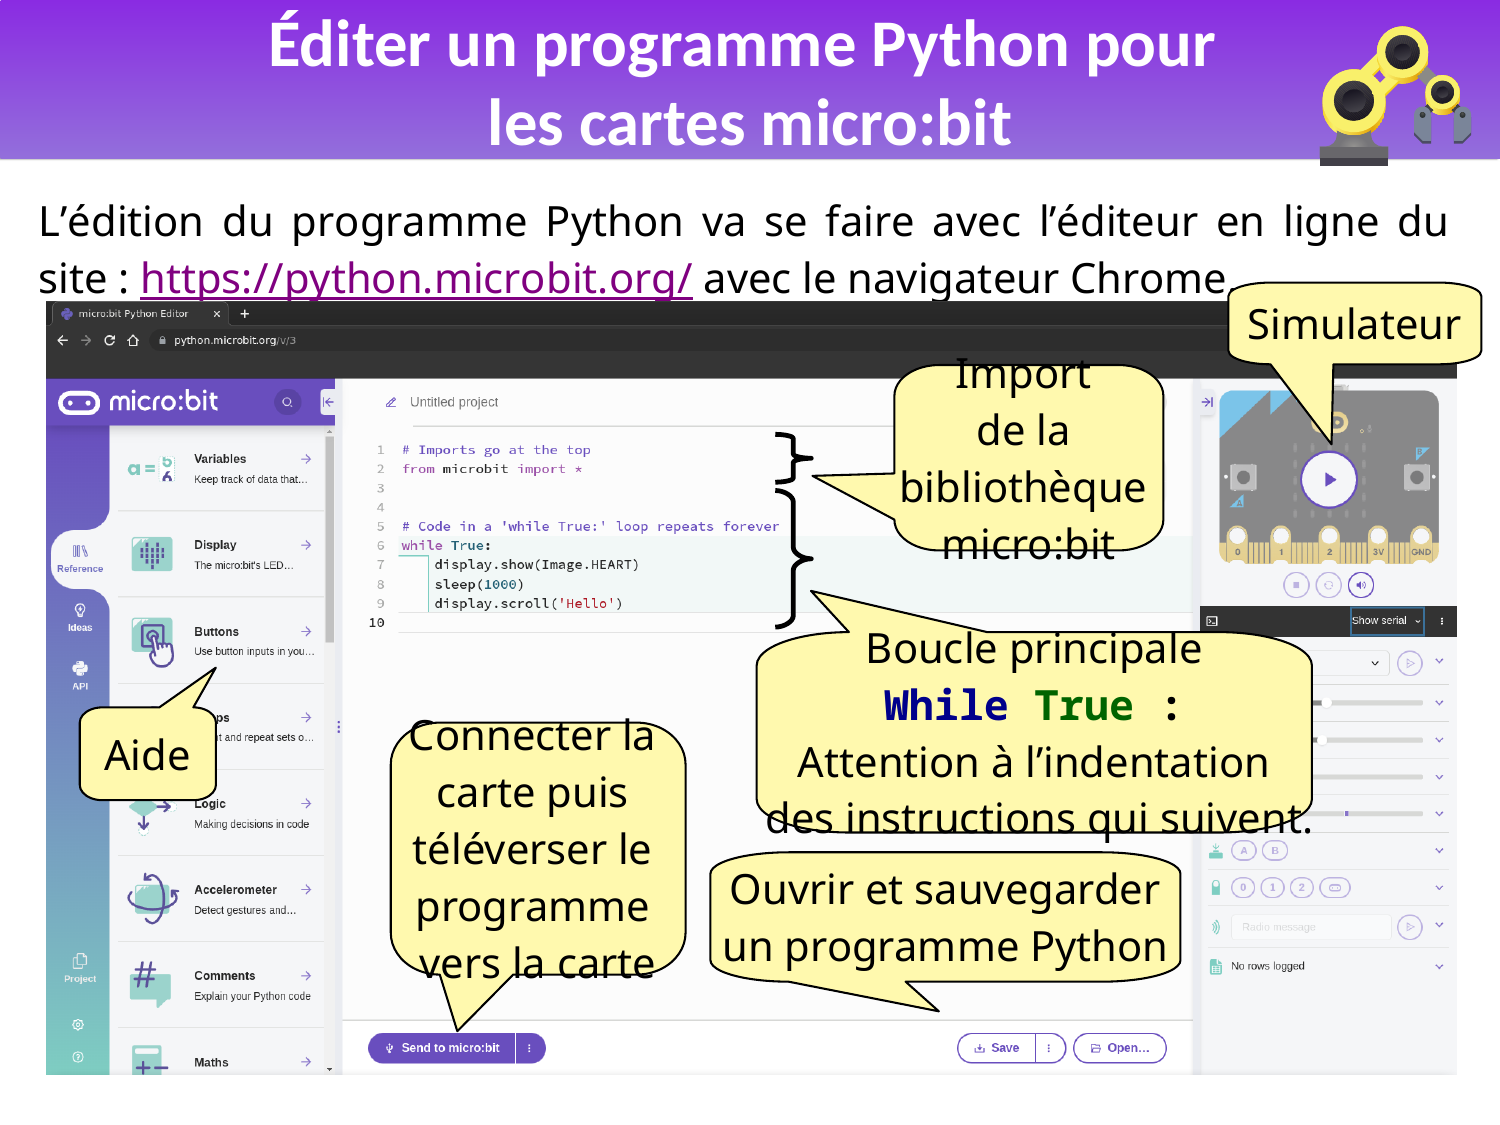

Éditer un programme Python pour
les cartes micro:bit
L’édition du programme Python va se faire avec l’éditeur en ligne du site : https://python.microbit.org/ avec le navigateur Chrome.
Simulateur
Import
de la
bibliothèque
micro:bit
Boucle principale
While True :
Attention à l’indentation
 des instructions qui suivent.
Aide
Connecter la
carte puis
téléverser le
programme
vers la carte
Ouvrir et sauvegarder
un programme Python